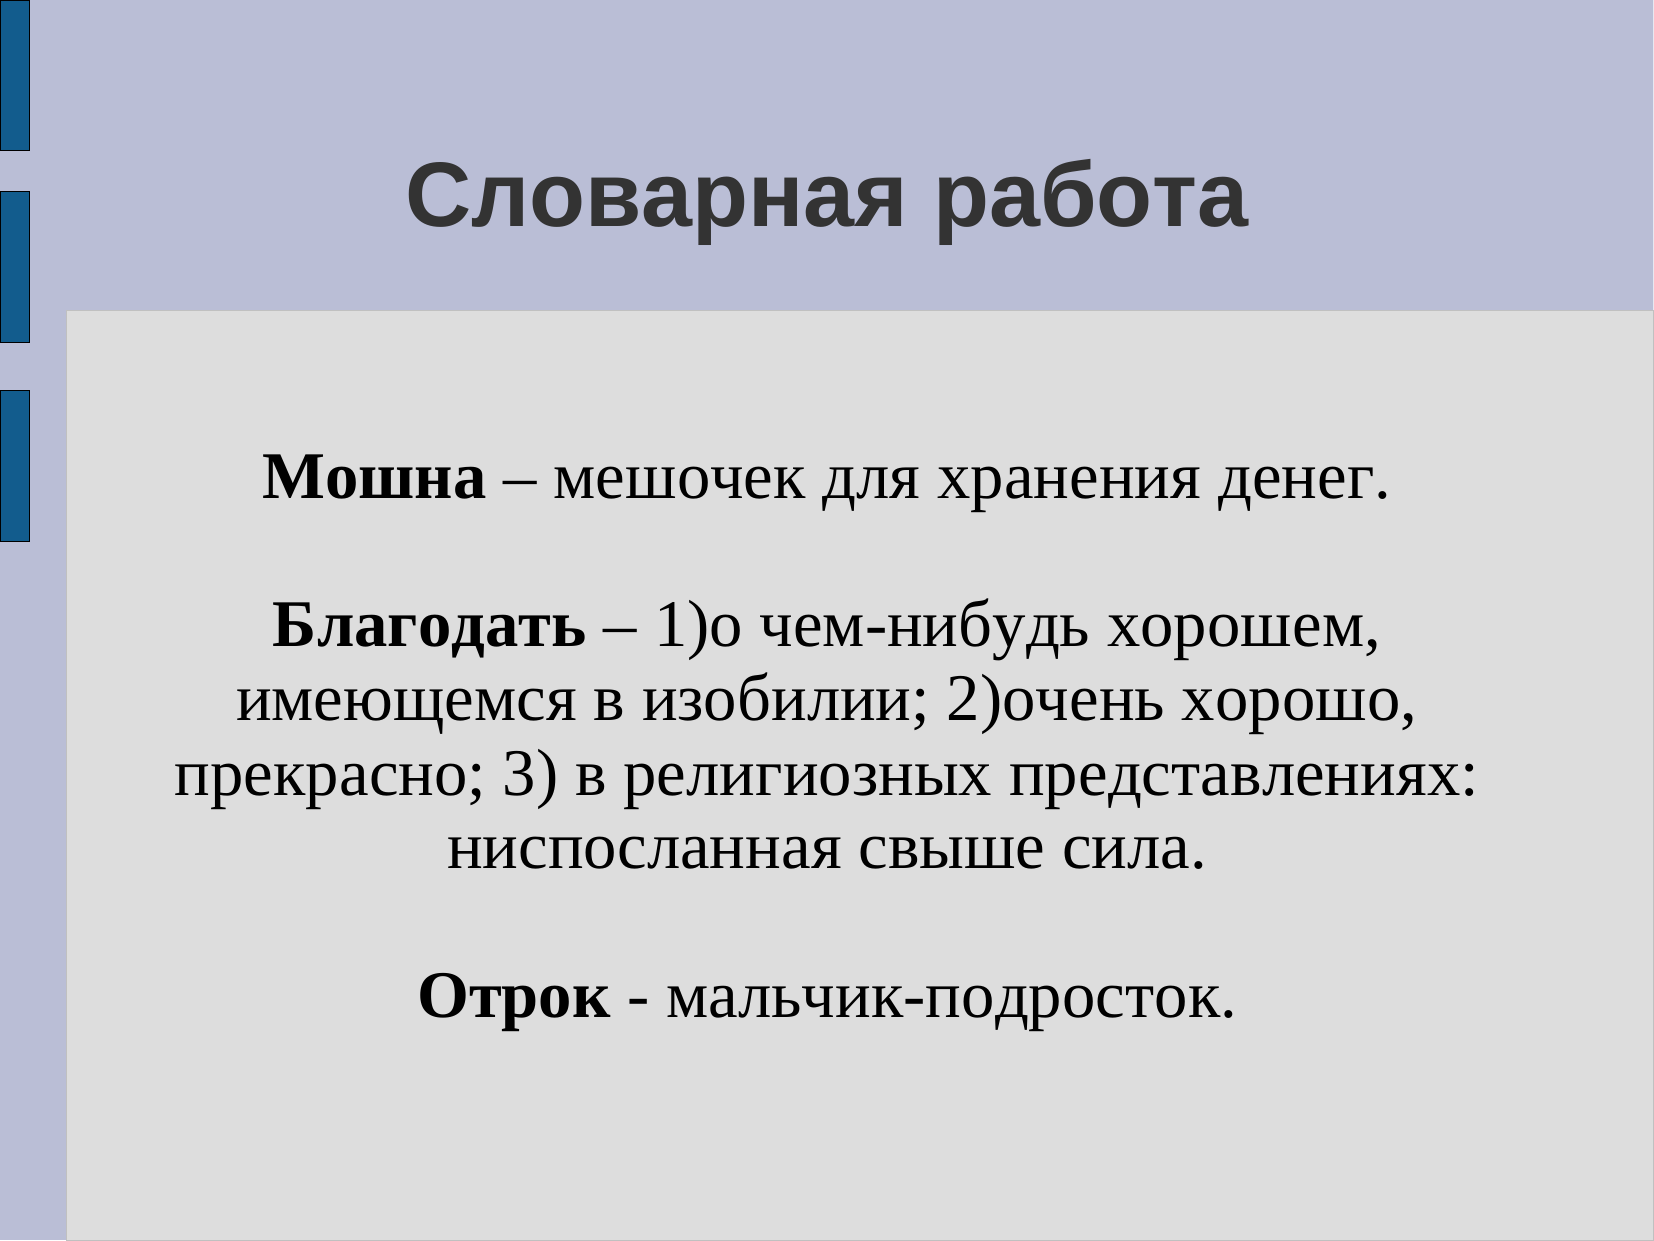

# Словарная работа
Мошна – мешочек для хранения денег.
Благодать – 1)о чем-нибудь хорошем, имеющемся в изобилии; 2)очень хорошо, прекрасно; 3) в религиозных представлениях: ниспосланная свыше сила.
Отрок - мальчик-подросток.